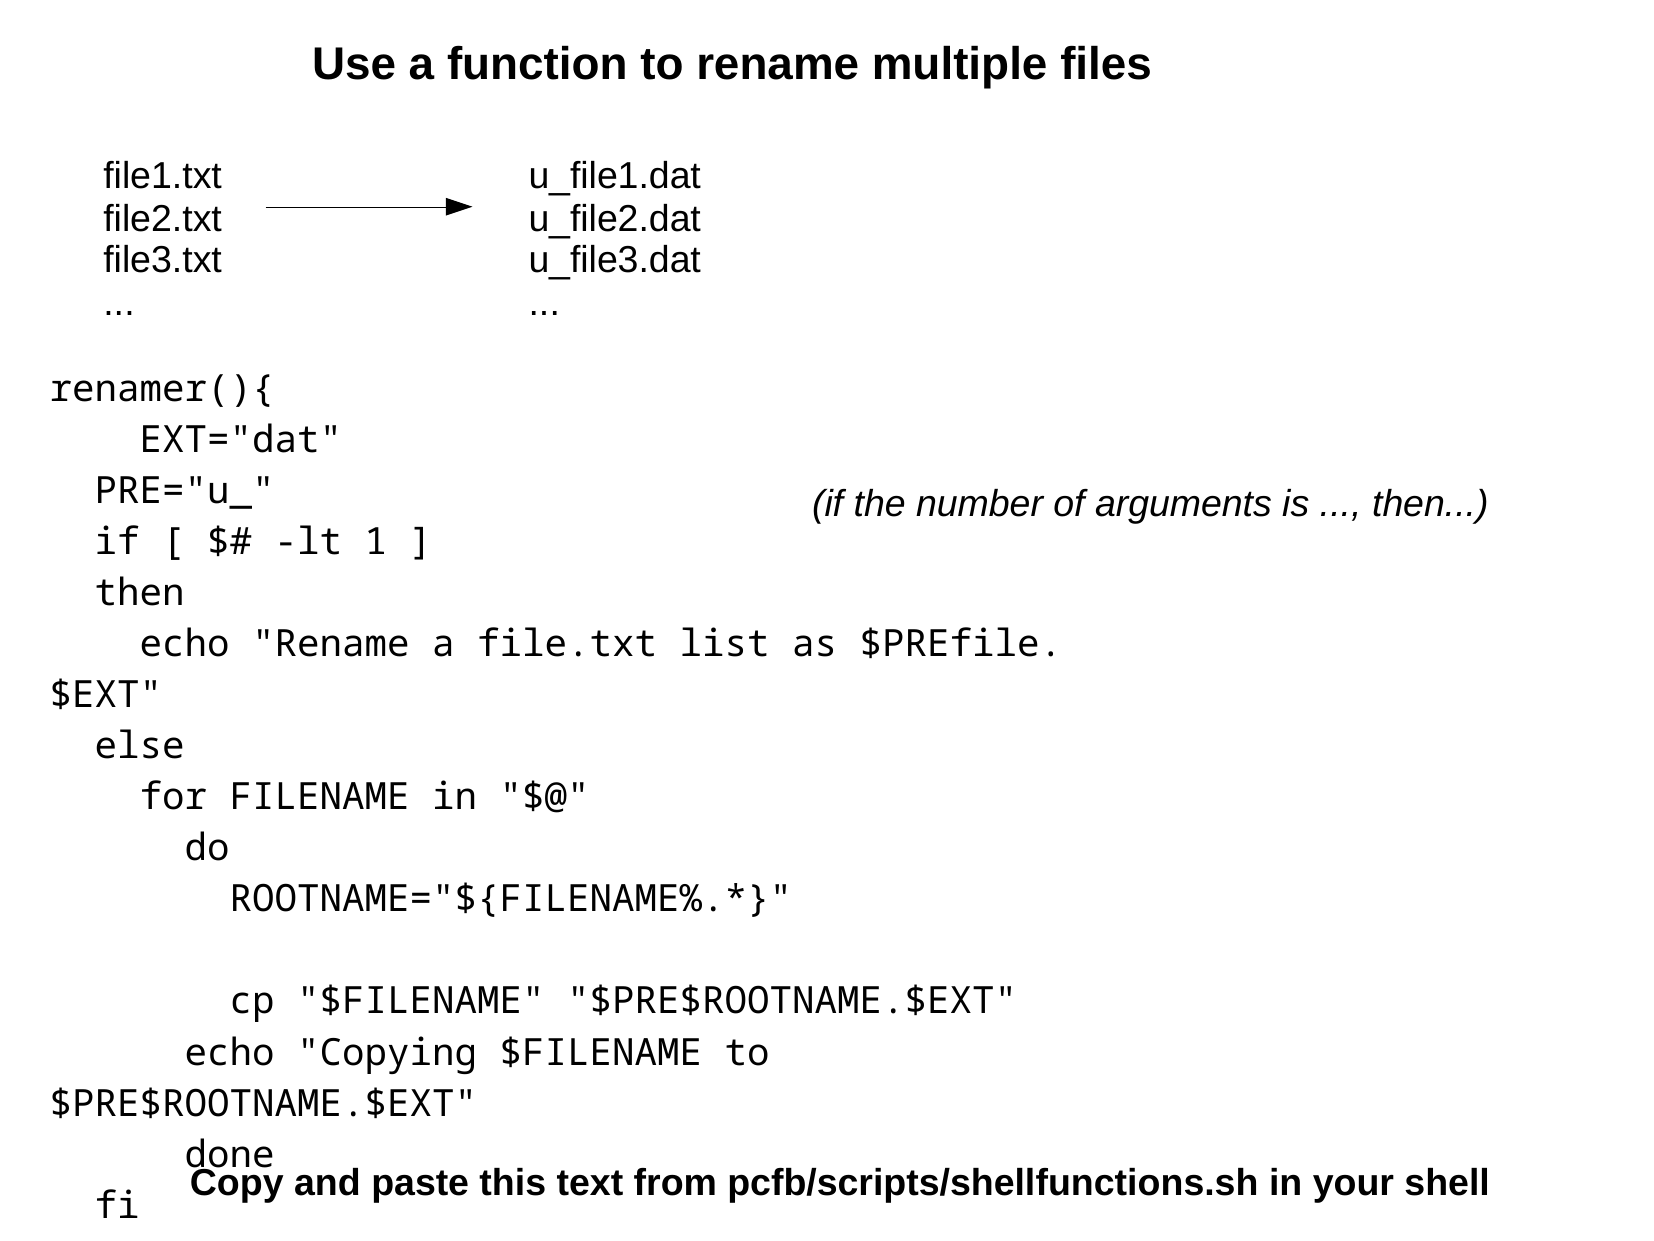

Use a function to rename multiple files
file1.txt
file2.txt
file3.txt
...
u_file1.dat
u_file2.dat
u_file3.dat
...
renamer(){
 EXT="dat"
 PRE="u_"
 if [ $# -lt 1 ]
 then
 echo "Rename a file.txt list as $PREfile.$EXT"
 else
 for FILENAME in "$@"
 do
 ROOTNAME="${FILENAME%.*}"
 cp "$FILENAME" "$PRE$ROOTNAME.$EXT"
 echo "Copying $FILENAME to $PRE$ROOTNAME.$EXT"
 done
 fi
}
(if the number of arguments is ..., then...)
Copy and paste this text from pcfb/scripts/shellfunctions.sh in your shell